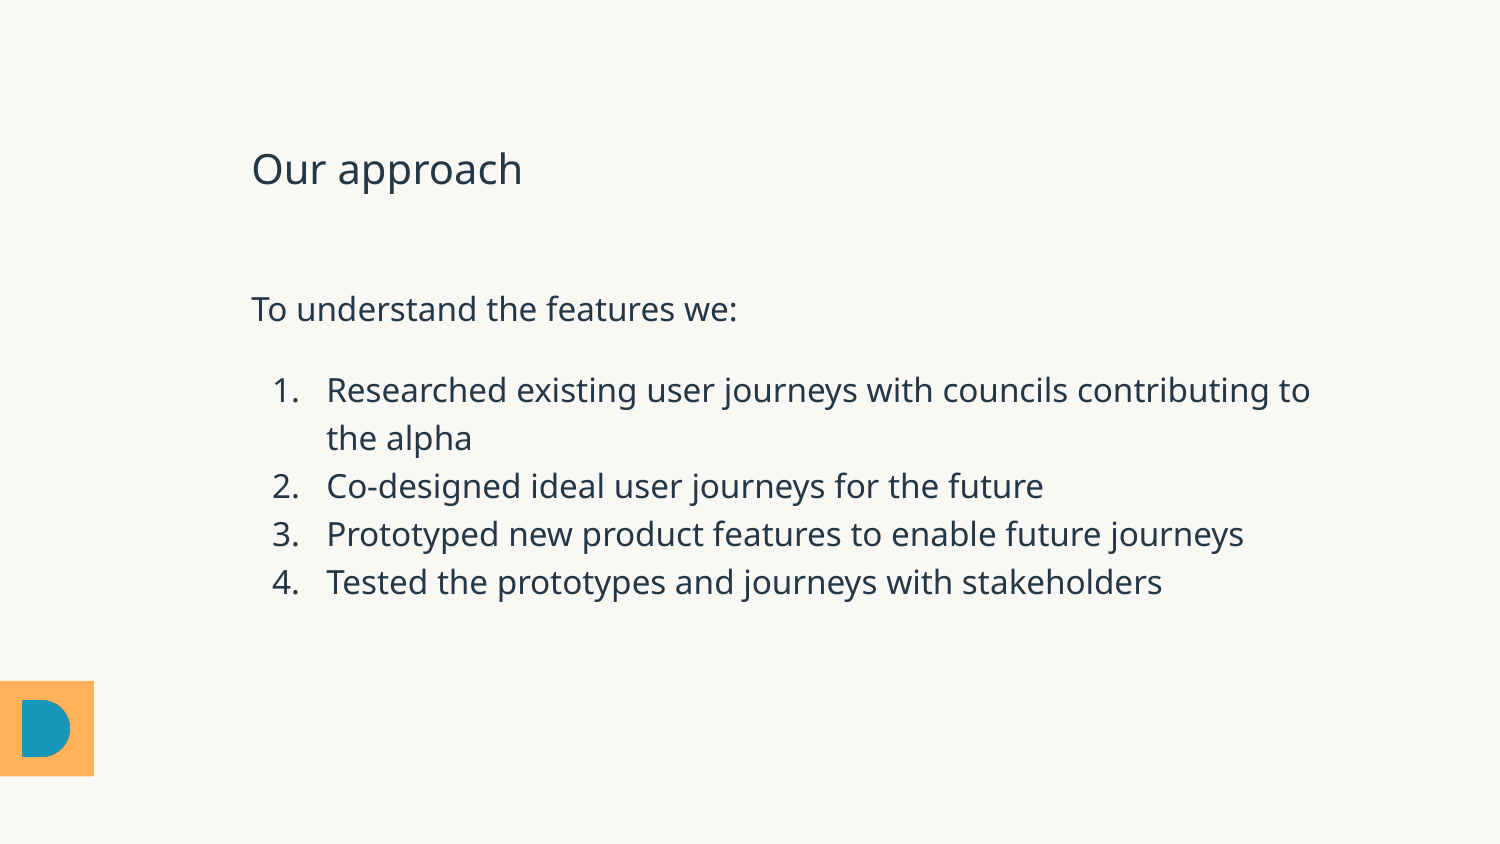

# Our approach
To understand the features we:
Researched existing user journeys with councils contributing to the alpha
Co-designed ideal user journeys for the future
Prototyped new product features to enable future journeys
Tested the prototypes and journeys with stakeholders